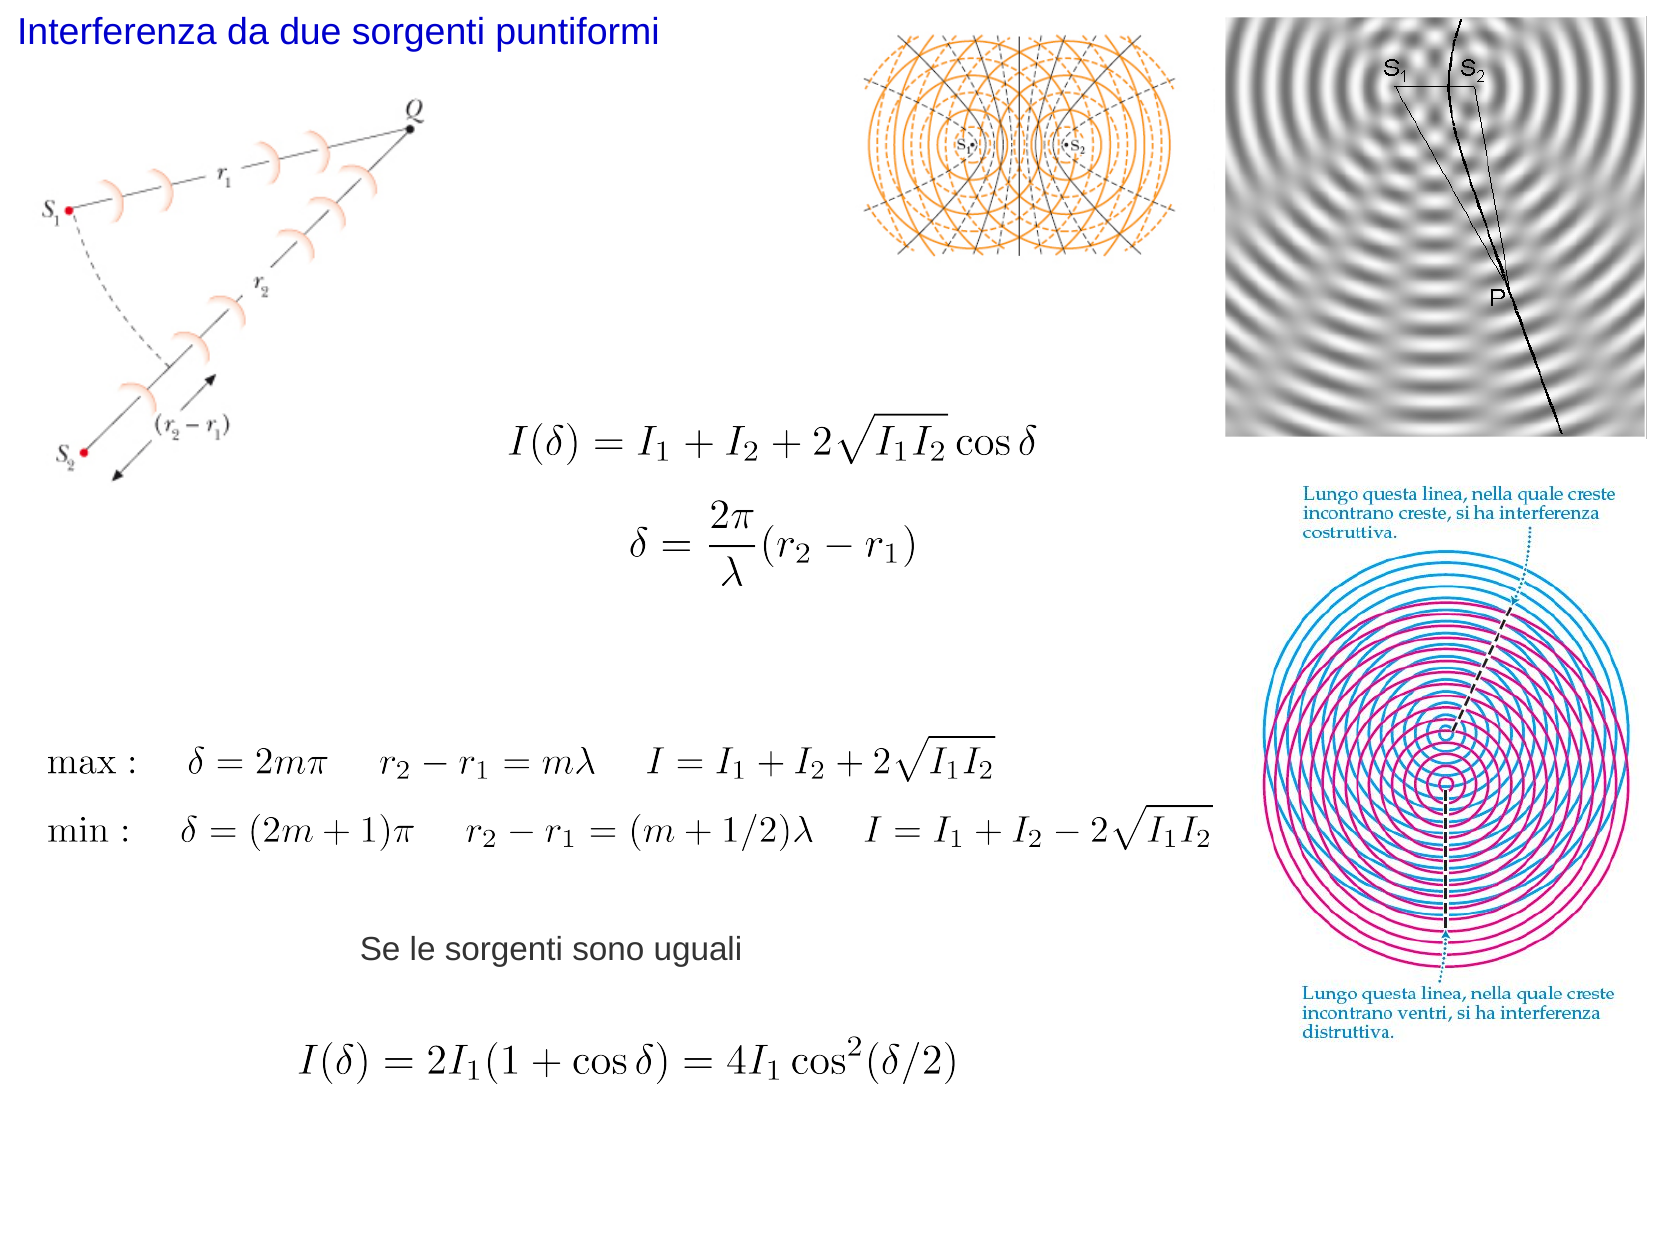

Interferenza da due sorgenti puntiformi
Se le sorgenti sono uguali